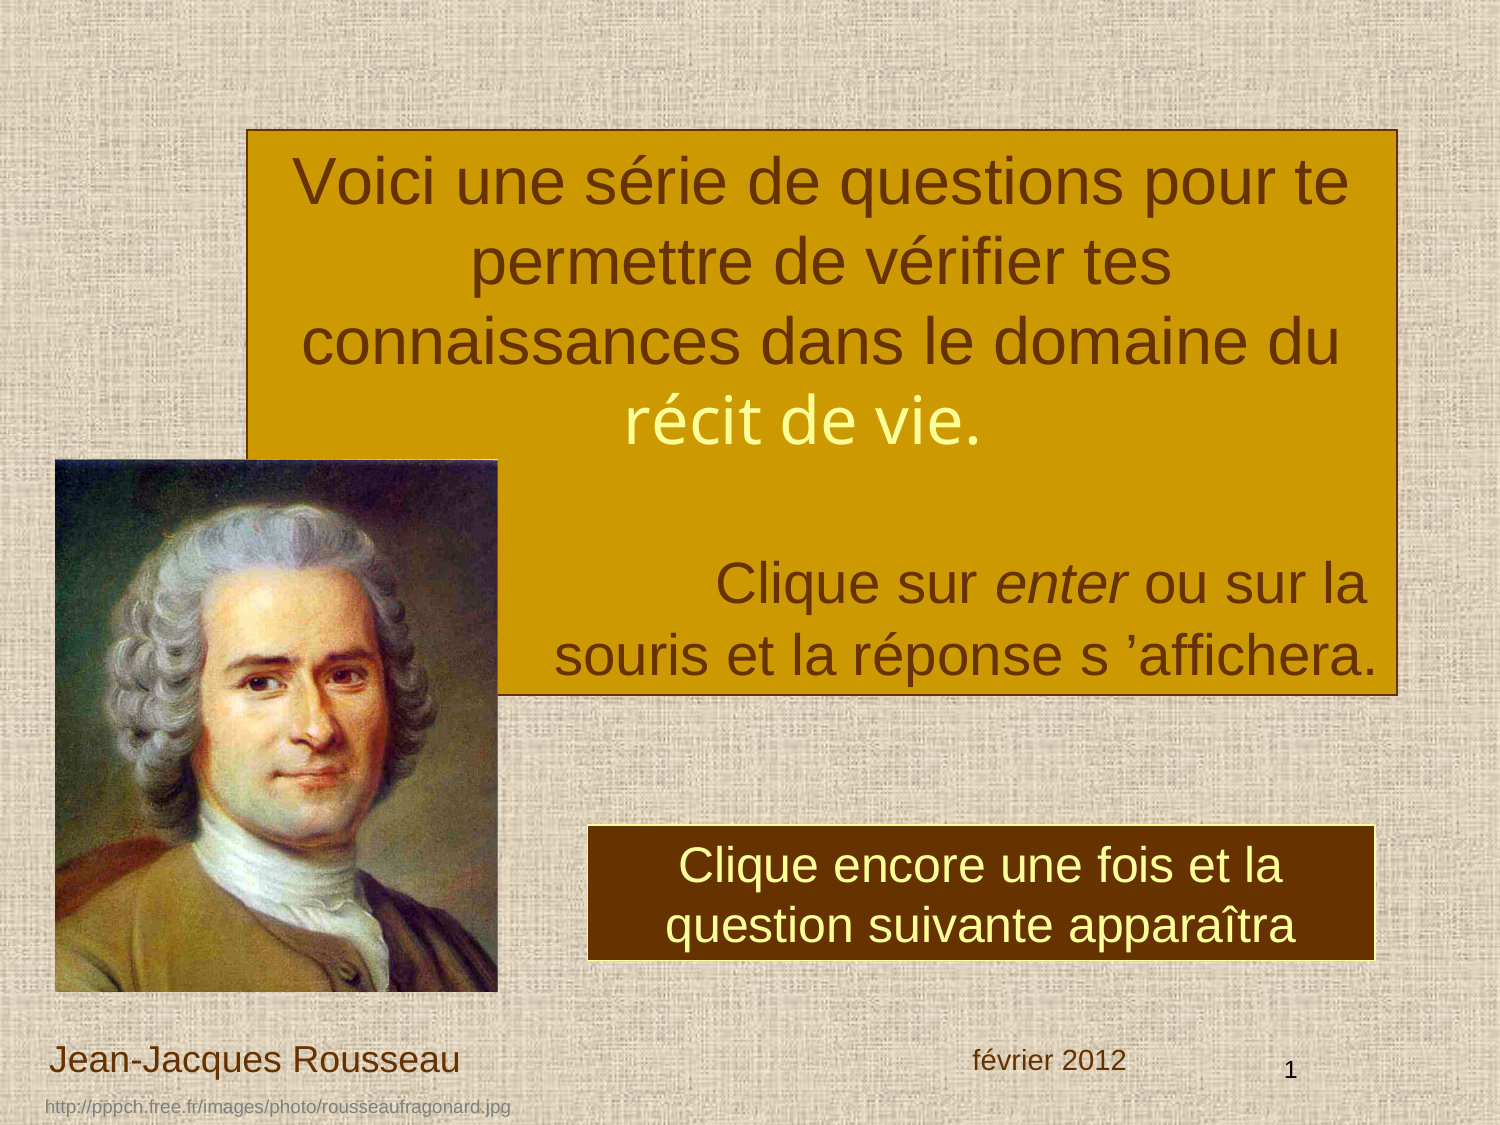

Voici une série de questions pour te permettre de vérifier tes connaissances dans le domaine du
récit de vie.
	Clique sur enter ou sur la souris et la réponse s ’affichera.
Clique encore une fois et la question suivante apparaîtra
Jean-Jacques Rousseau
février 2012
1
http://pppch.free.fr/images/photo/rousseaufragonard.jpg